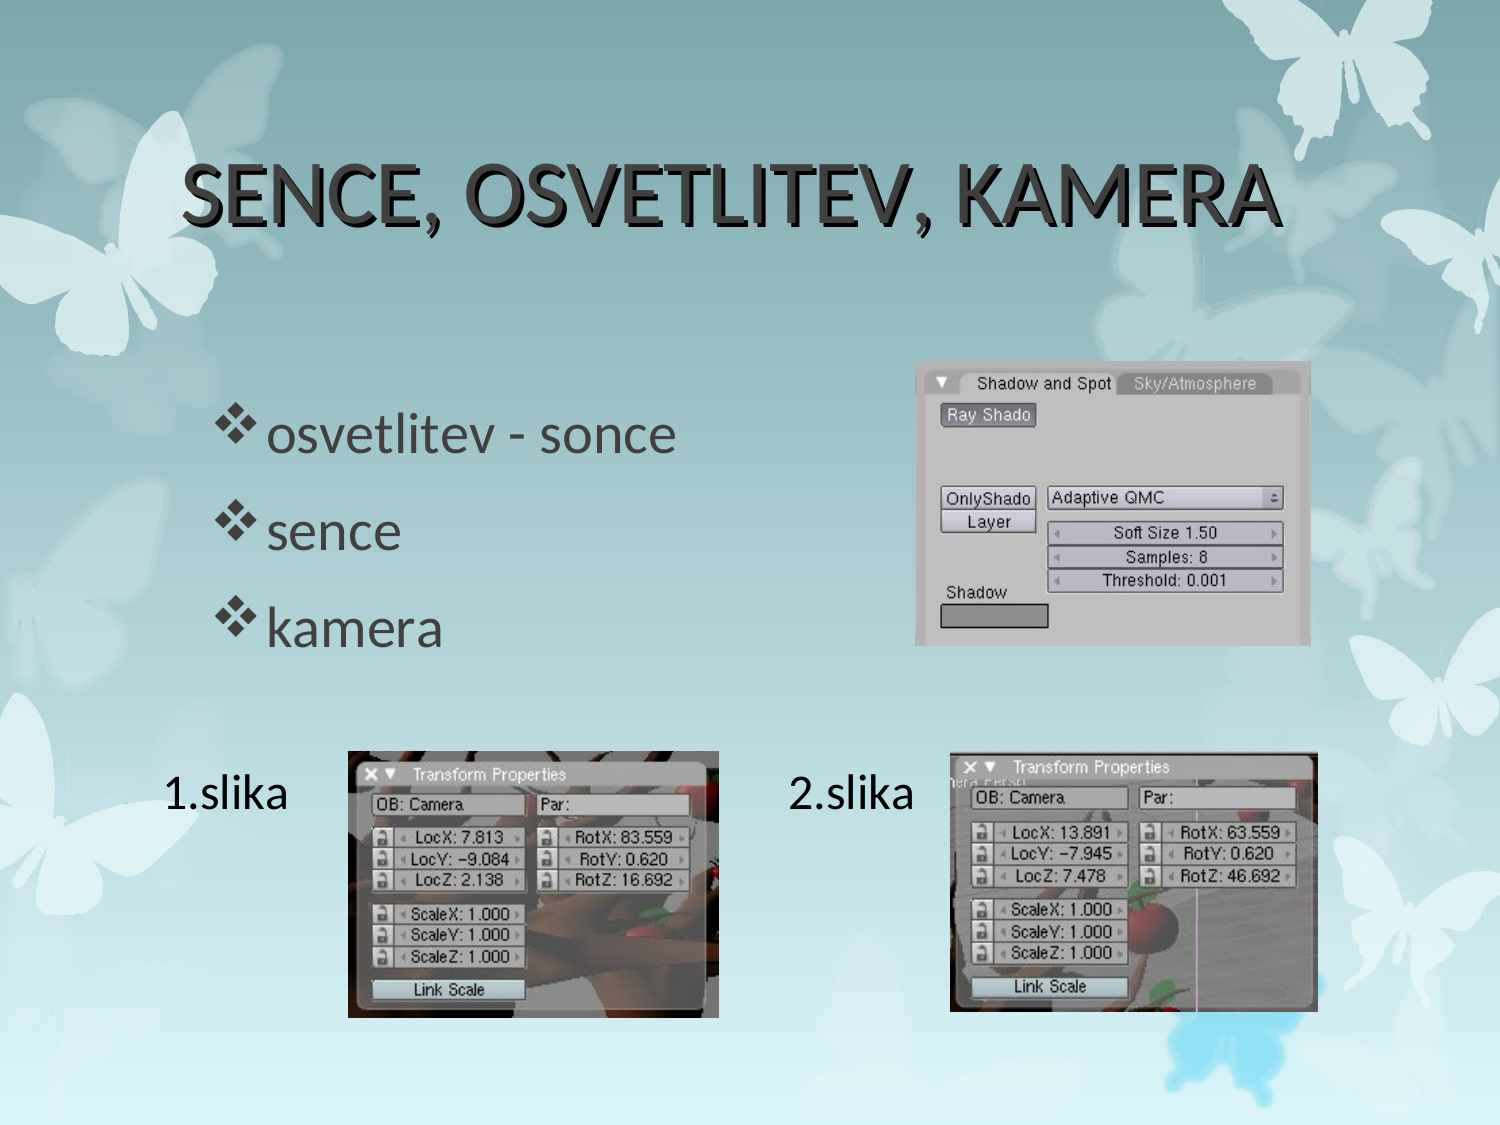

# SENCE, OSVETLITEV, KAMERA
osvetlitev - sonce
sence
kamera
1.slika
2.slika